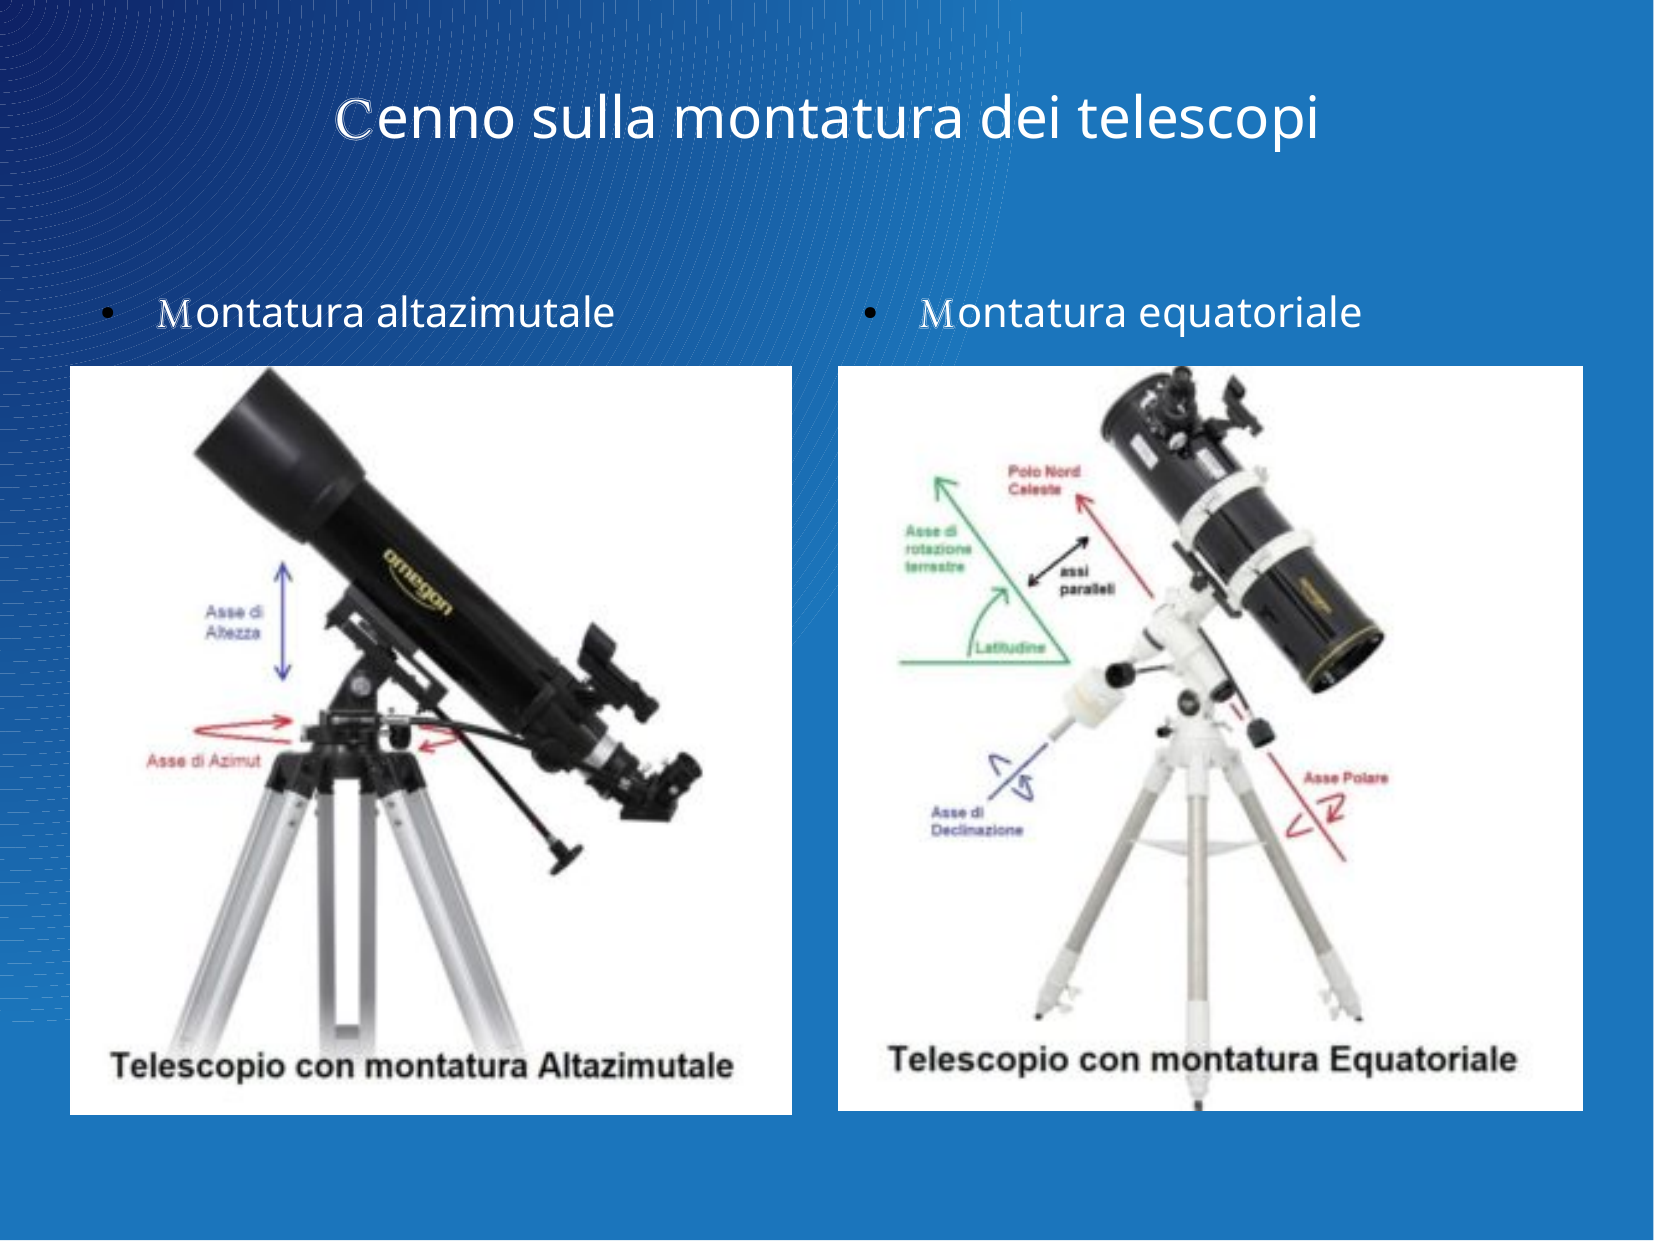

# Cenno sulla montatura dei telescopi
Montatura altazimutale
Montatura equatoriale